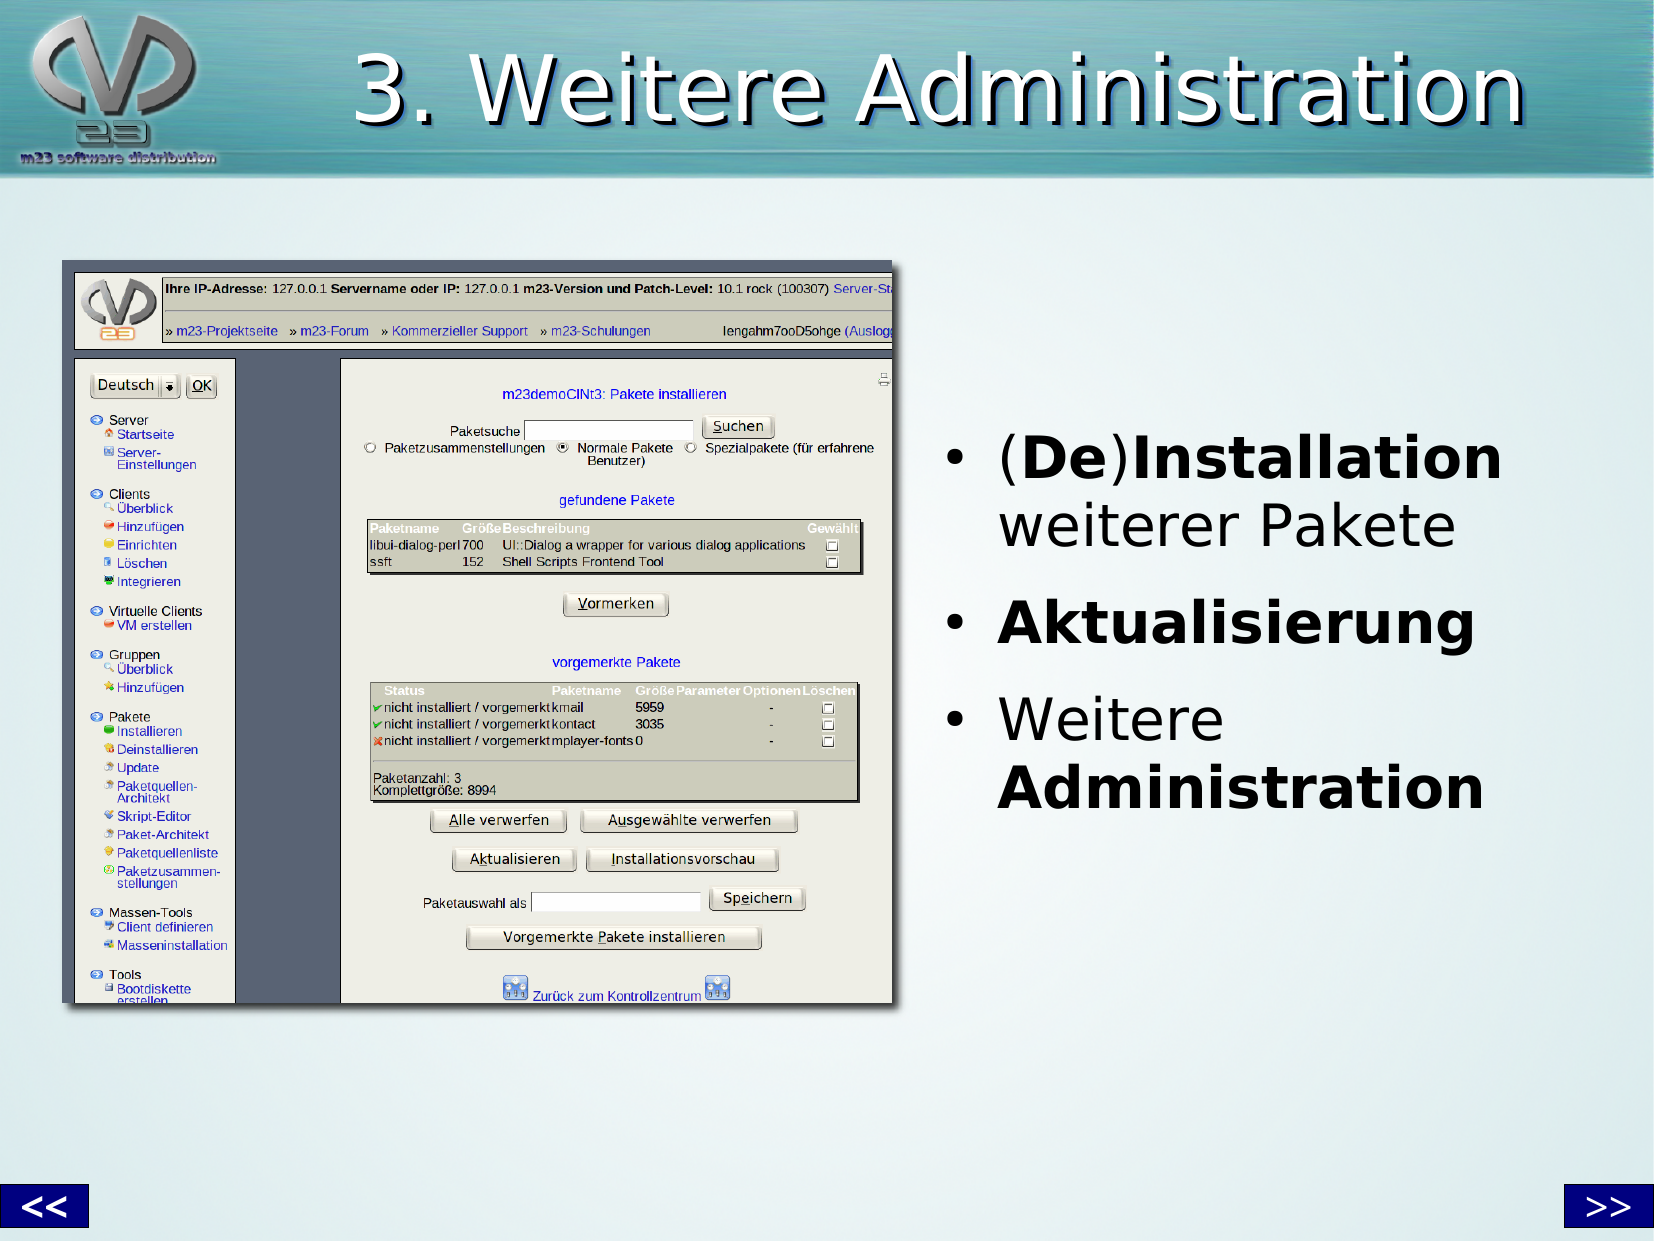

# 3. Weitere Administration
(De)Installation weiterer Pakete
Aktualisierung
Weitere Administration